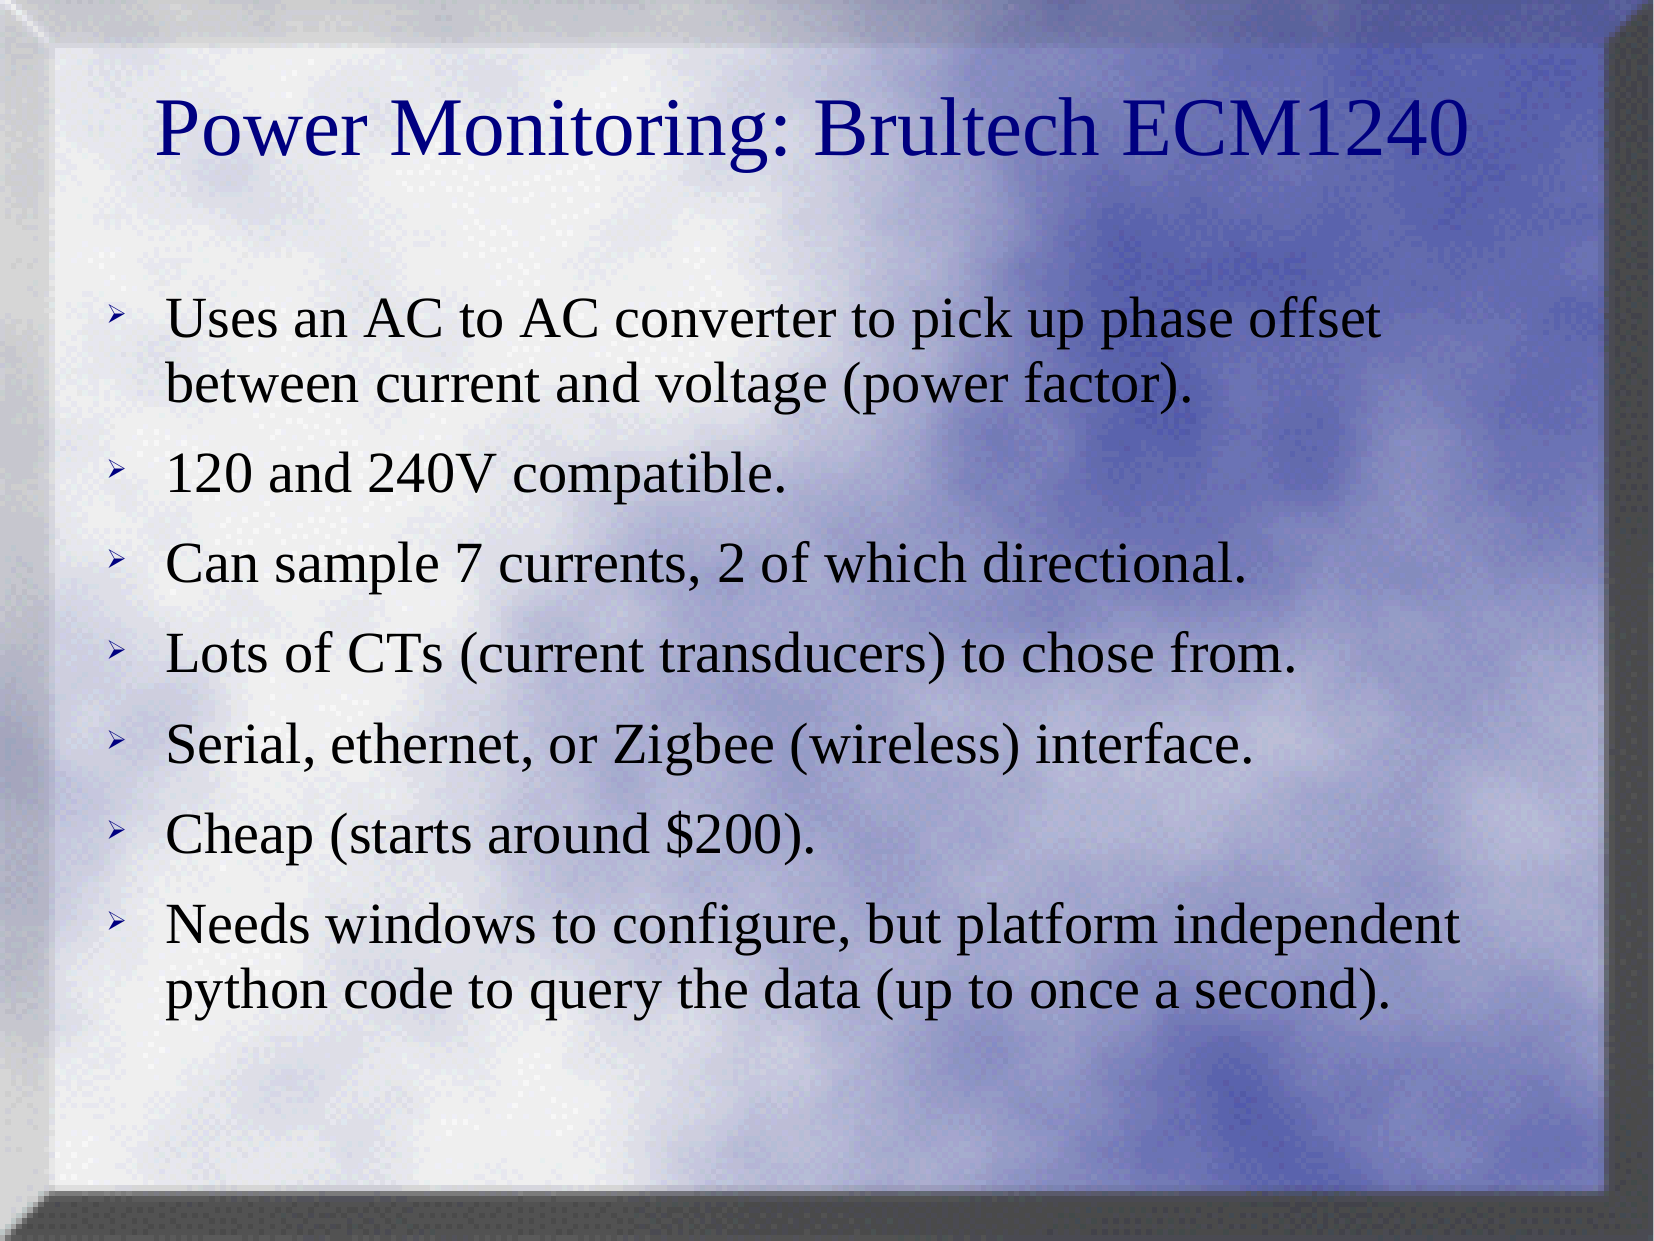

# Power Monitoring: Brultech ECM1240
Uses an AC to AC converter to pick up phase offset between current and voltage (power factor).
120 and 240V compatible.
Can sample 7 currents, 2 of which directional.
Lots of CTs (current transducers) to chose from.
Serial, ethernet, or Zigbee (wireless) interface.
Cheap (starts around $200).
Needs windows to configure, but platform independent python code to query the data (up to once a second).